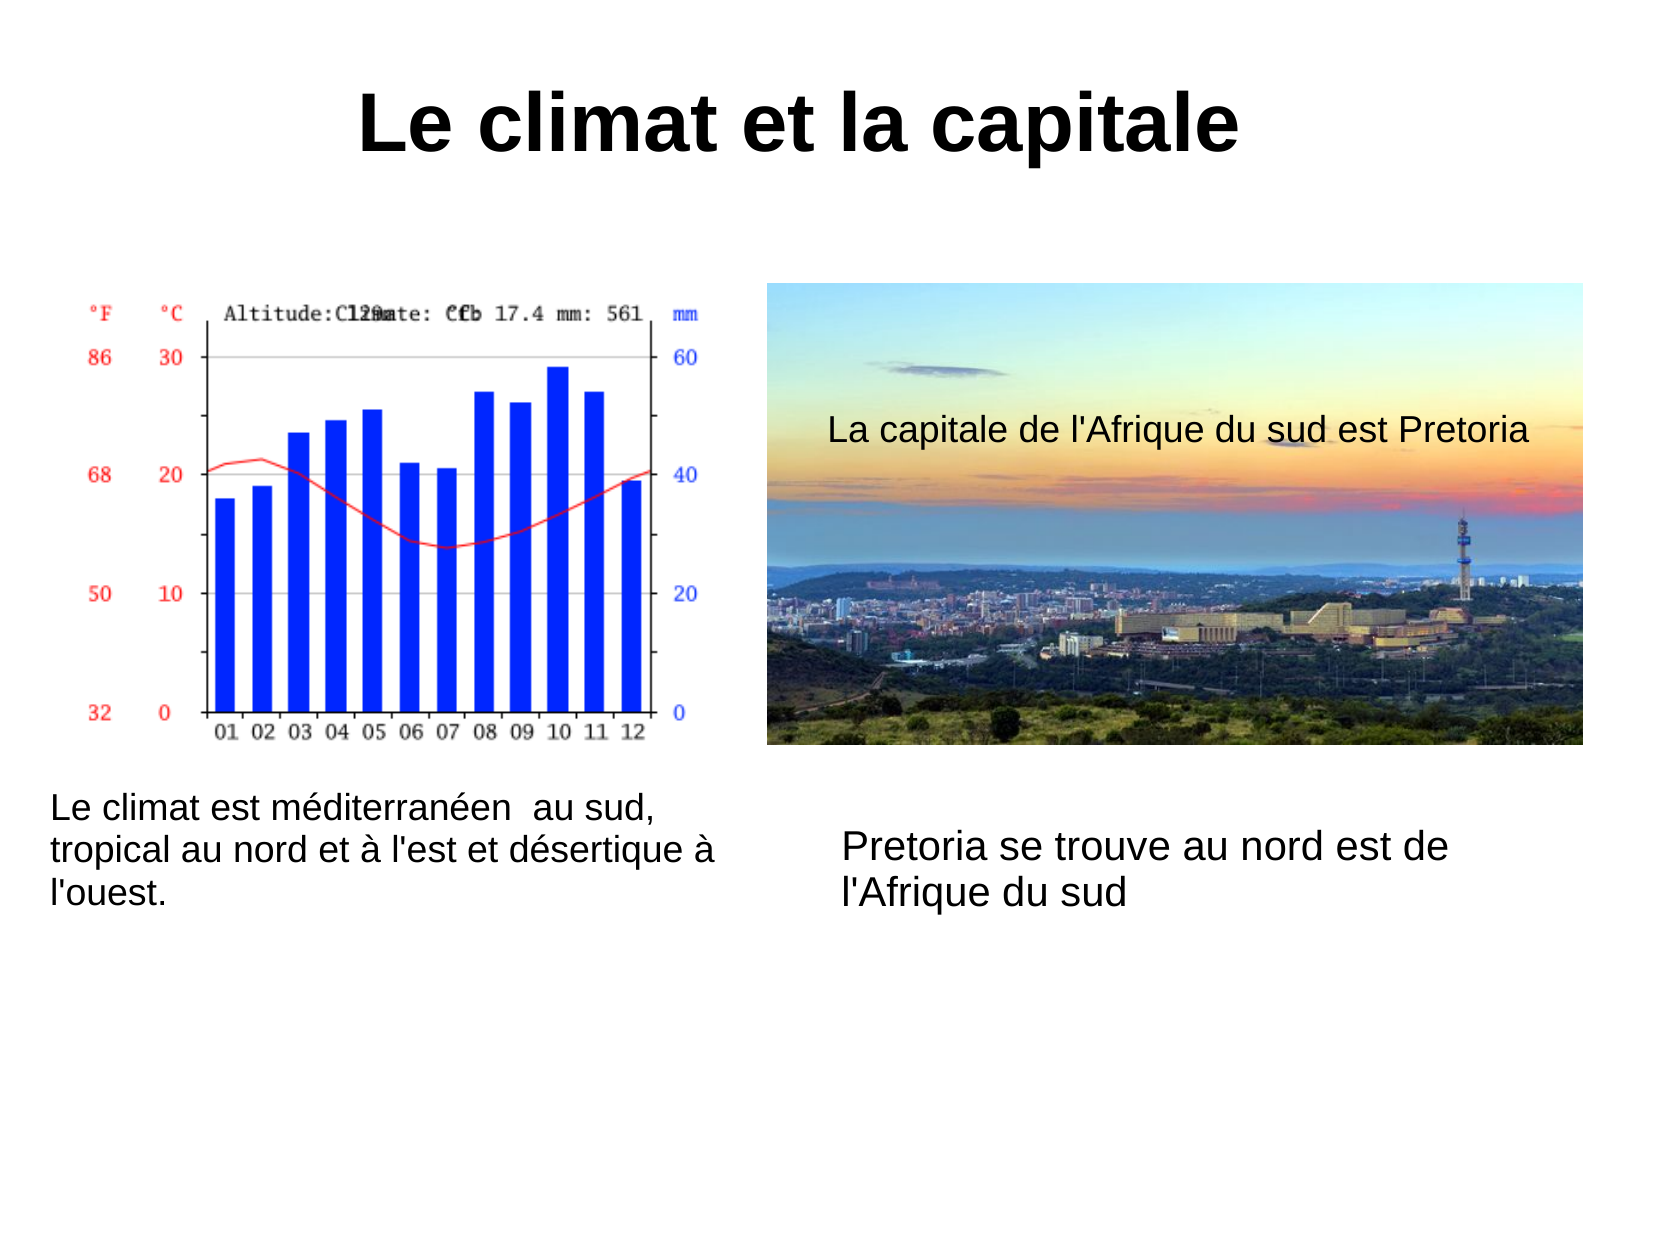

Le climat et la capitale
La capitale de l'Afrique du sud est Pretoria
Le climat est méditerranéen au sud, tropical au nord et à l'est et désertique à l'ouest.
Pretoria se trouve au nord est de l'Afrique du sud